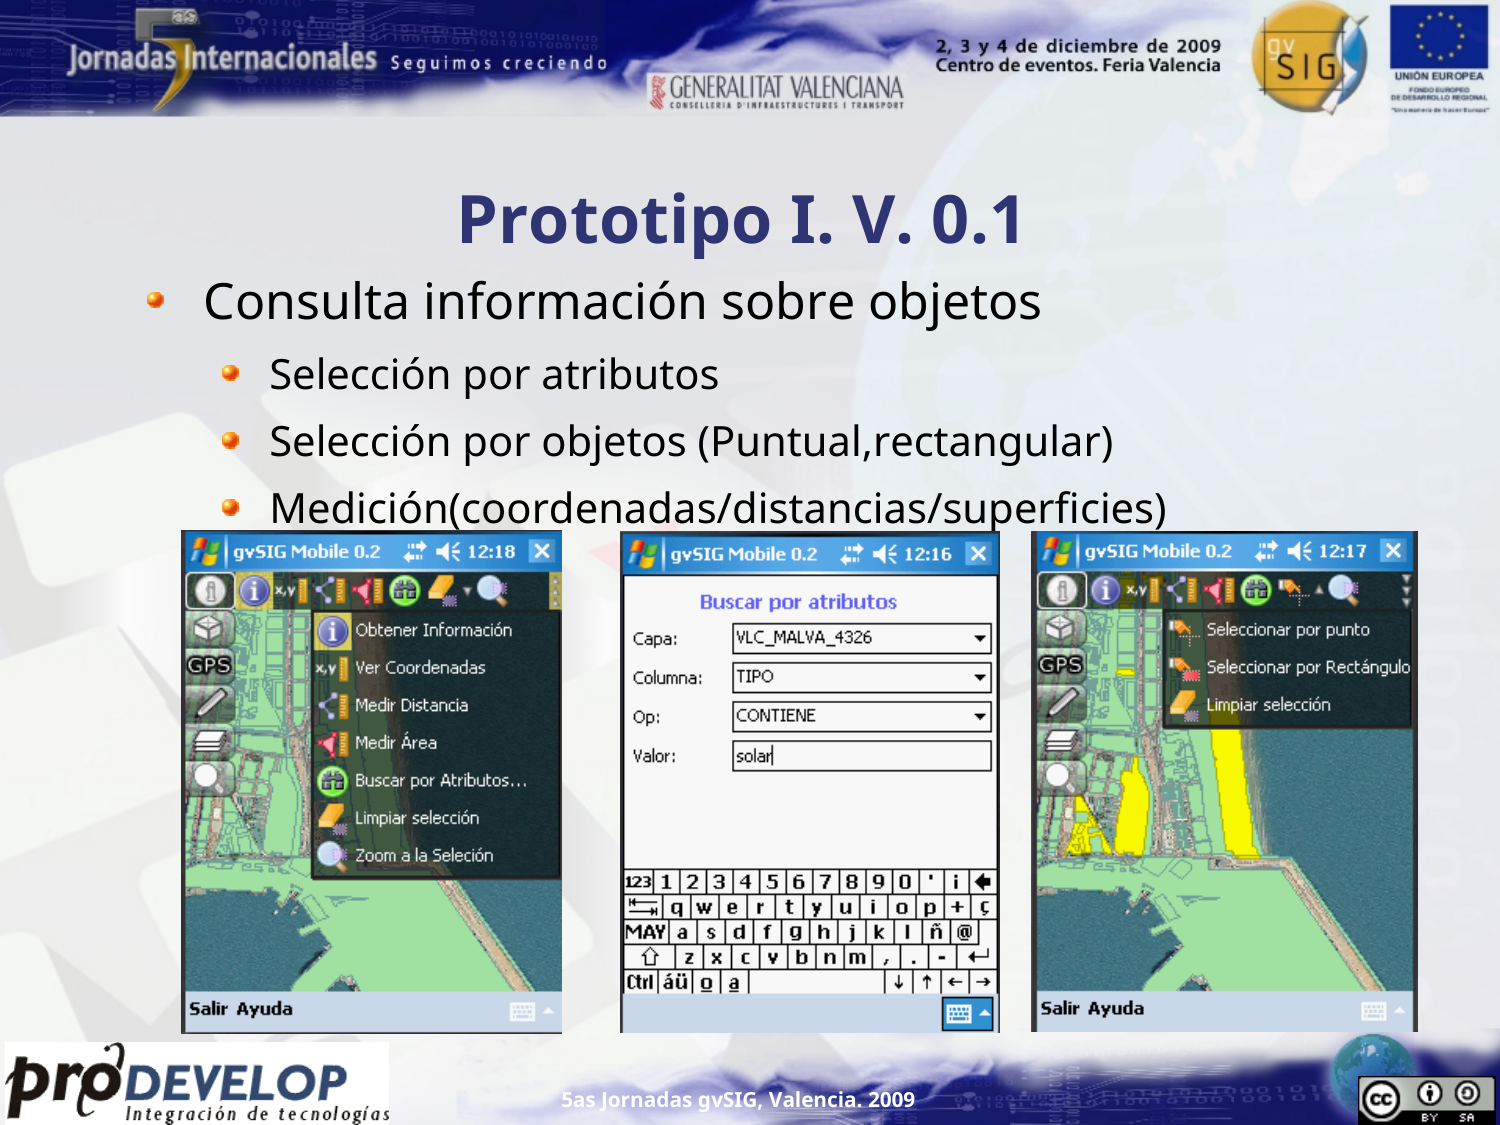

# Prototipo I. V. 0.1
Consulta información sobre objetos
Selección por atributos
Selección por objetos (Puntual,rectangular)
Medición(coordenadas/distancias/superficies)
25/10/2006
11
Plan Difusión Interna gvSIG v. 2.0